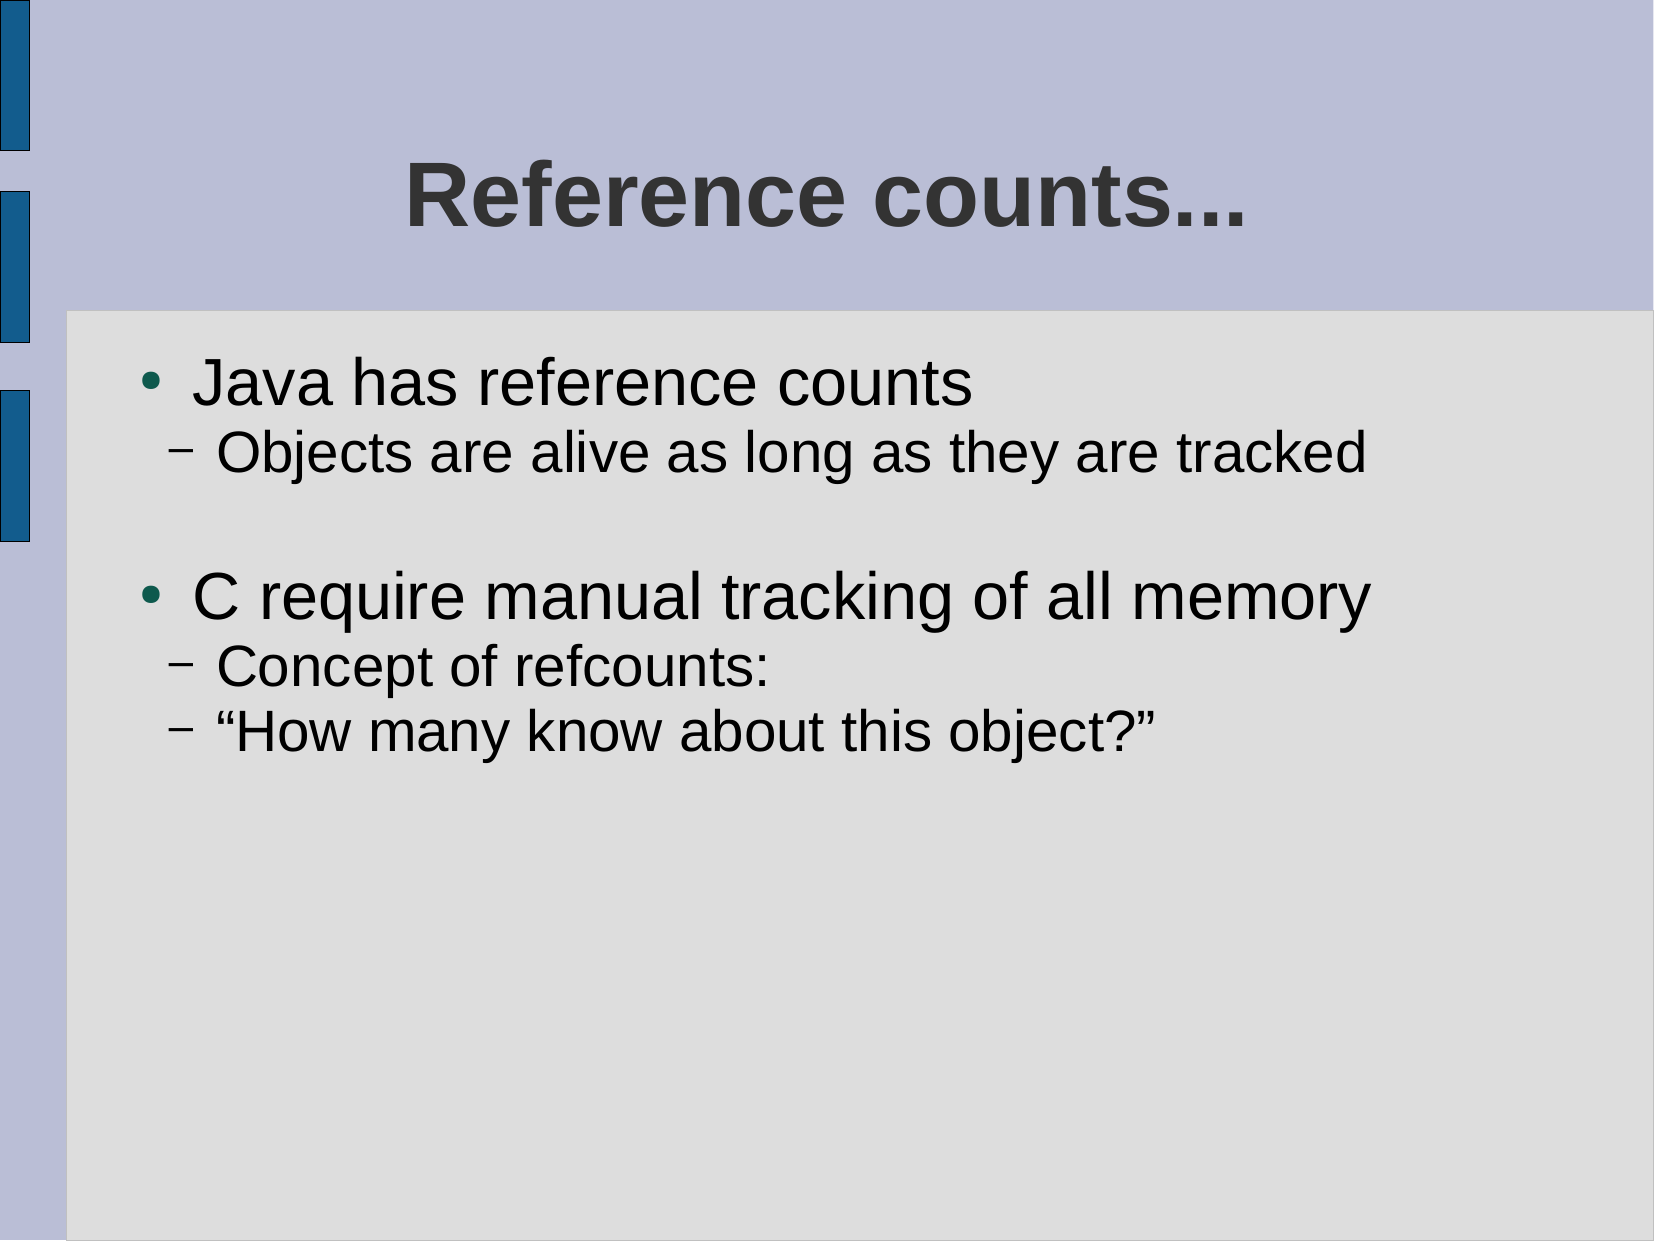

# Reference counts...
Java has reference counts
Objects are alive as long as they are tracked
C require manual tracking of all memory
Concept of refcounts:
“How many know about this object?”